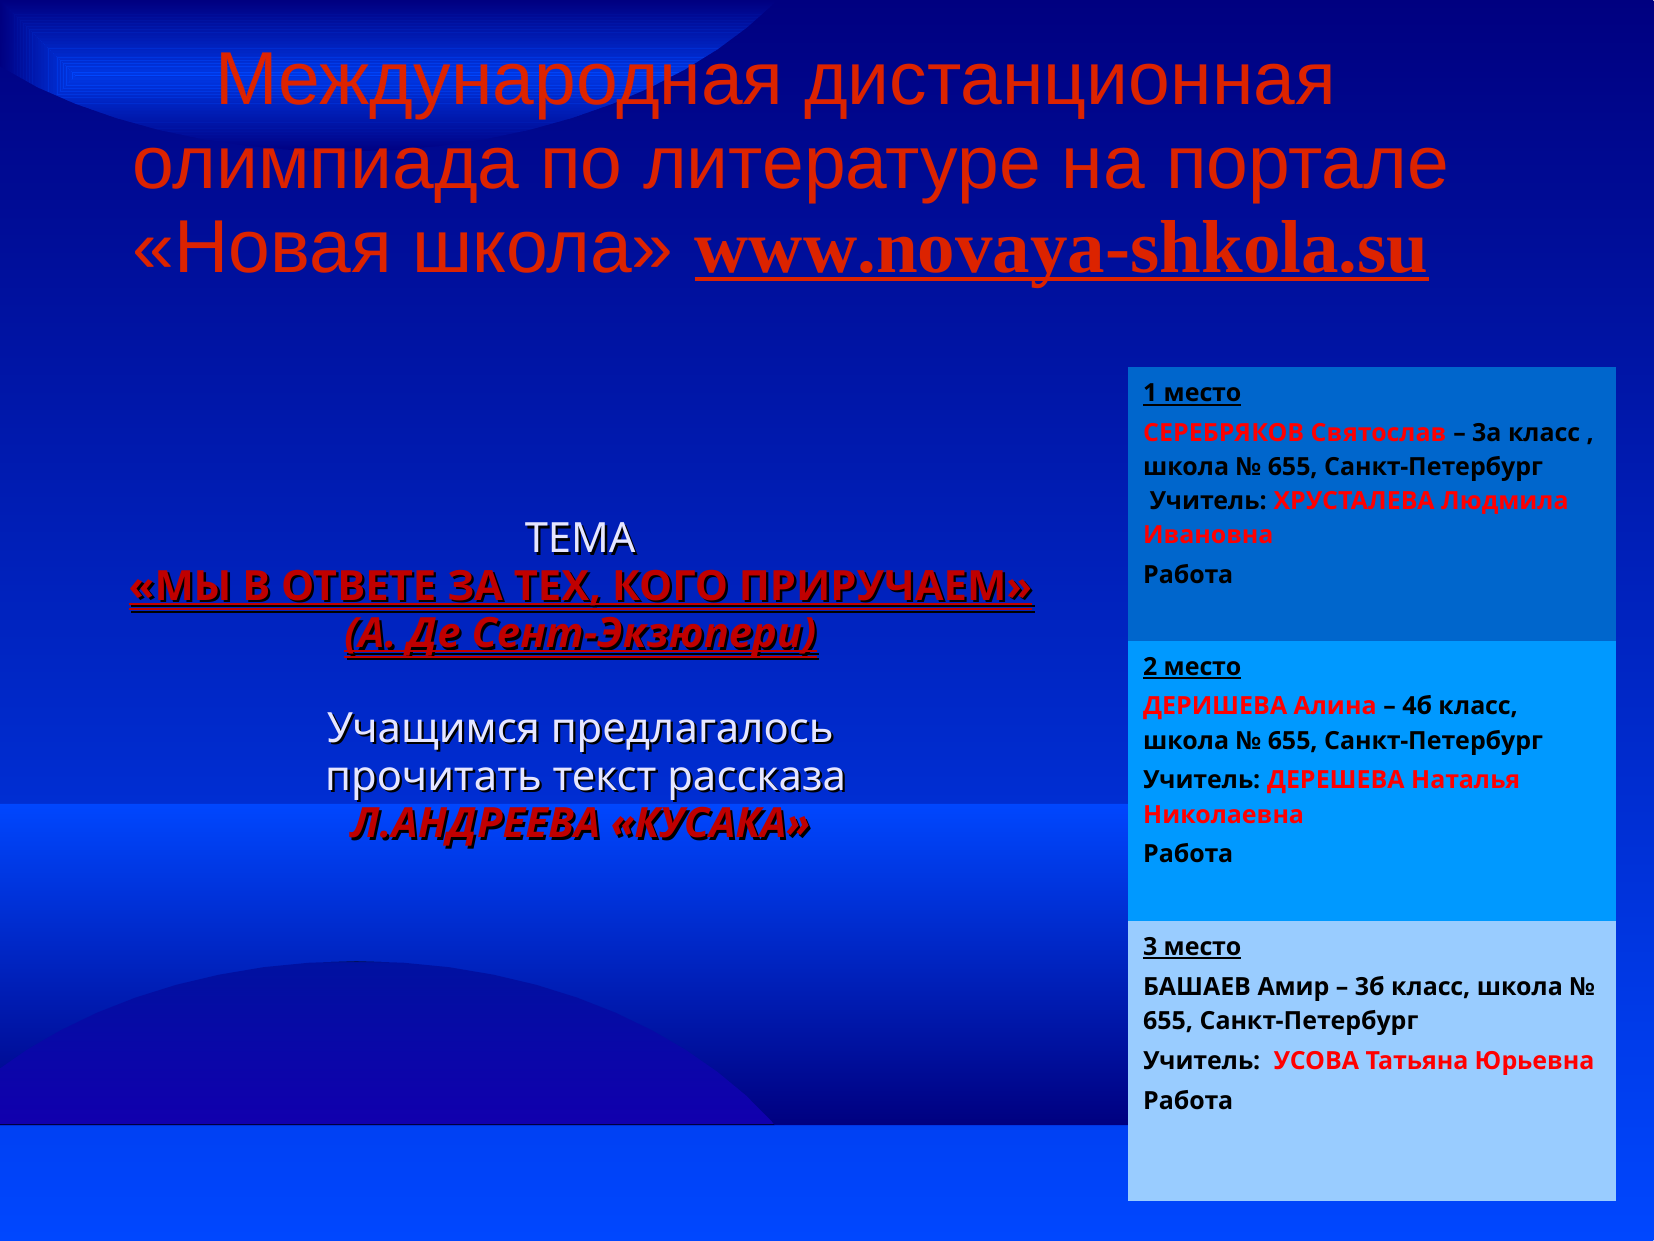

Международная дистанционная олимпиада по литературе на портале
«Новая школа» www.novaya-shkola.su
| 1 место СЕРЕБРЯКОВ Святослав – 3а класс , школа № 655, Санкт-Петербург  Учитель: ХРУСТАЛЕВА Людмила Ивановна Работа |
| --- |
| 2 место ДЕРИШЕВА Алина – 4б класс, школа № 655, Санкт-Петербург   Учитель: ДЕРЕШЕВА Наталья Николаевна Работа |
| 3 место БАШАЕВ Амир – 3б класс, школа № 655, Санкт-Петербург   Учитель:  УСОВА Татьяна Юрьевна Работа |
# ТЕМА «МЫ В ОТВЕТЕ ЗА ТЕХ, КОГО ПРИРУЧАЕМ» (А. Де Сент-Экзюпери) Учащимся предлагалось прочитать текст рассказа Л.АНДРЕЕВА «КУСАКА»